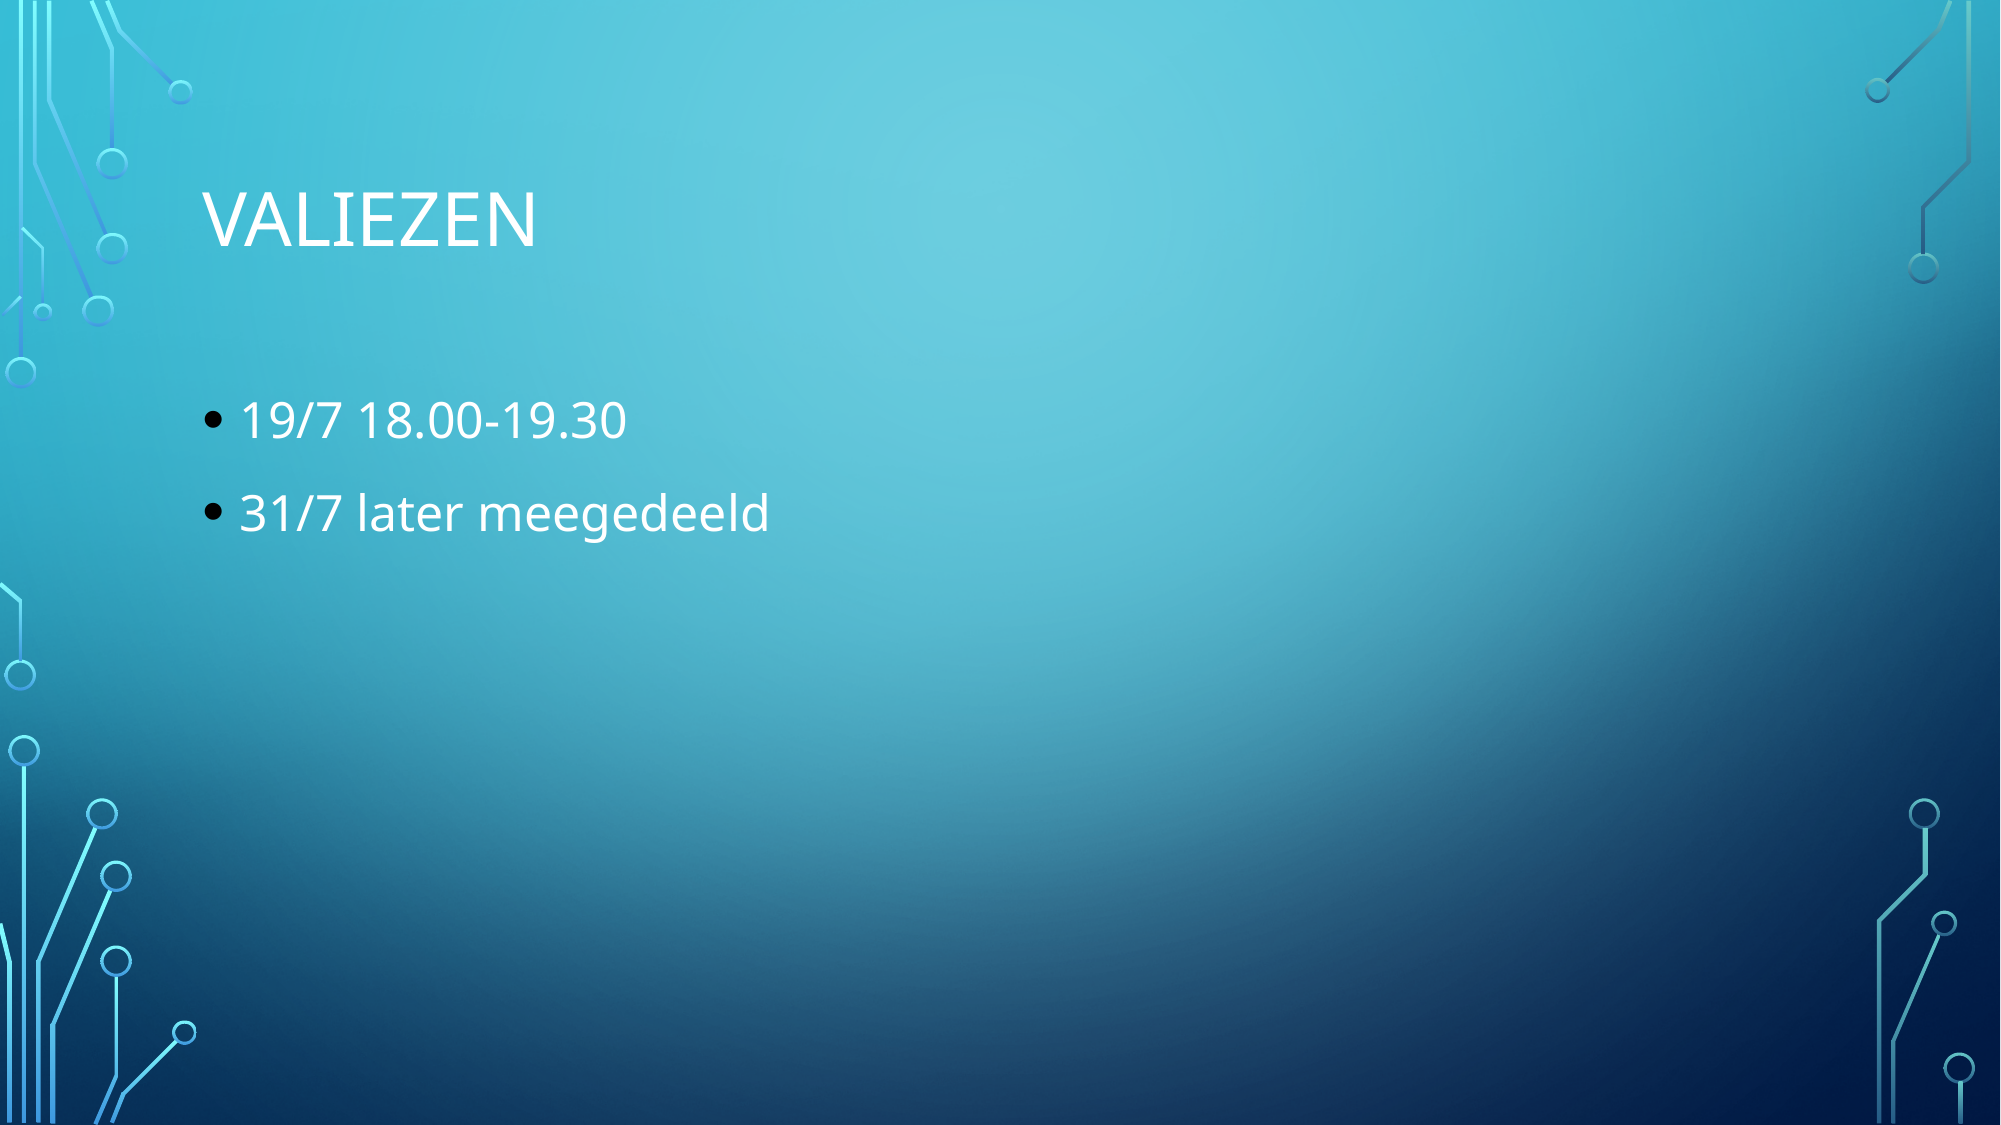

# Valiezen
19/7 18.00-19.30
31/7 later meegedeeld